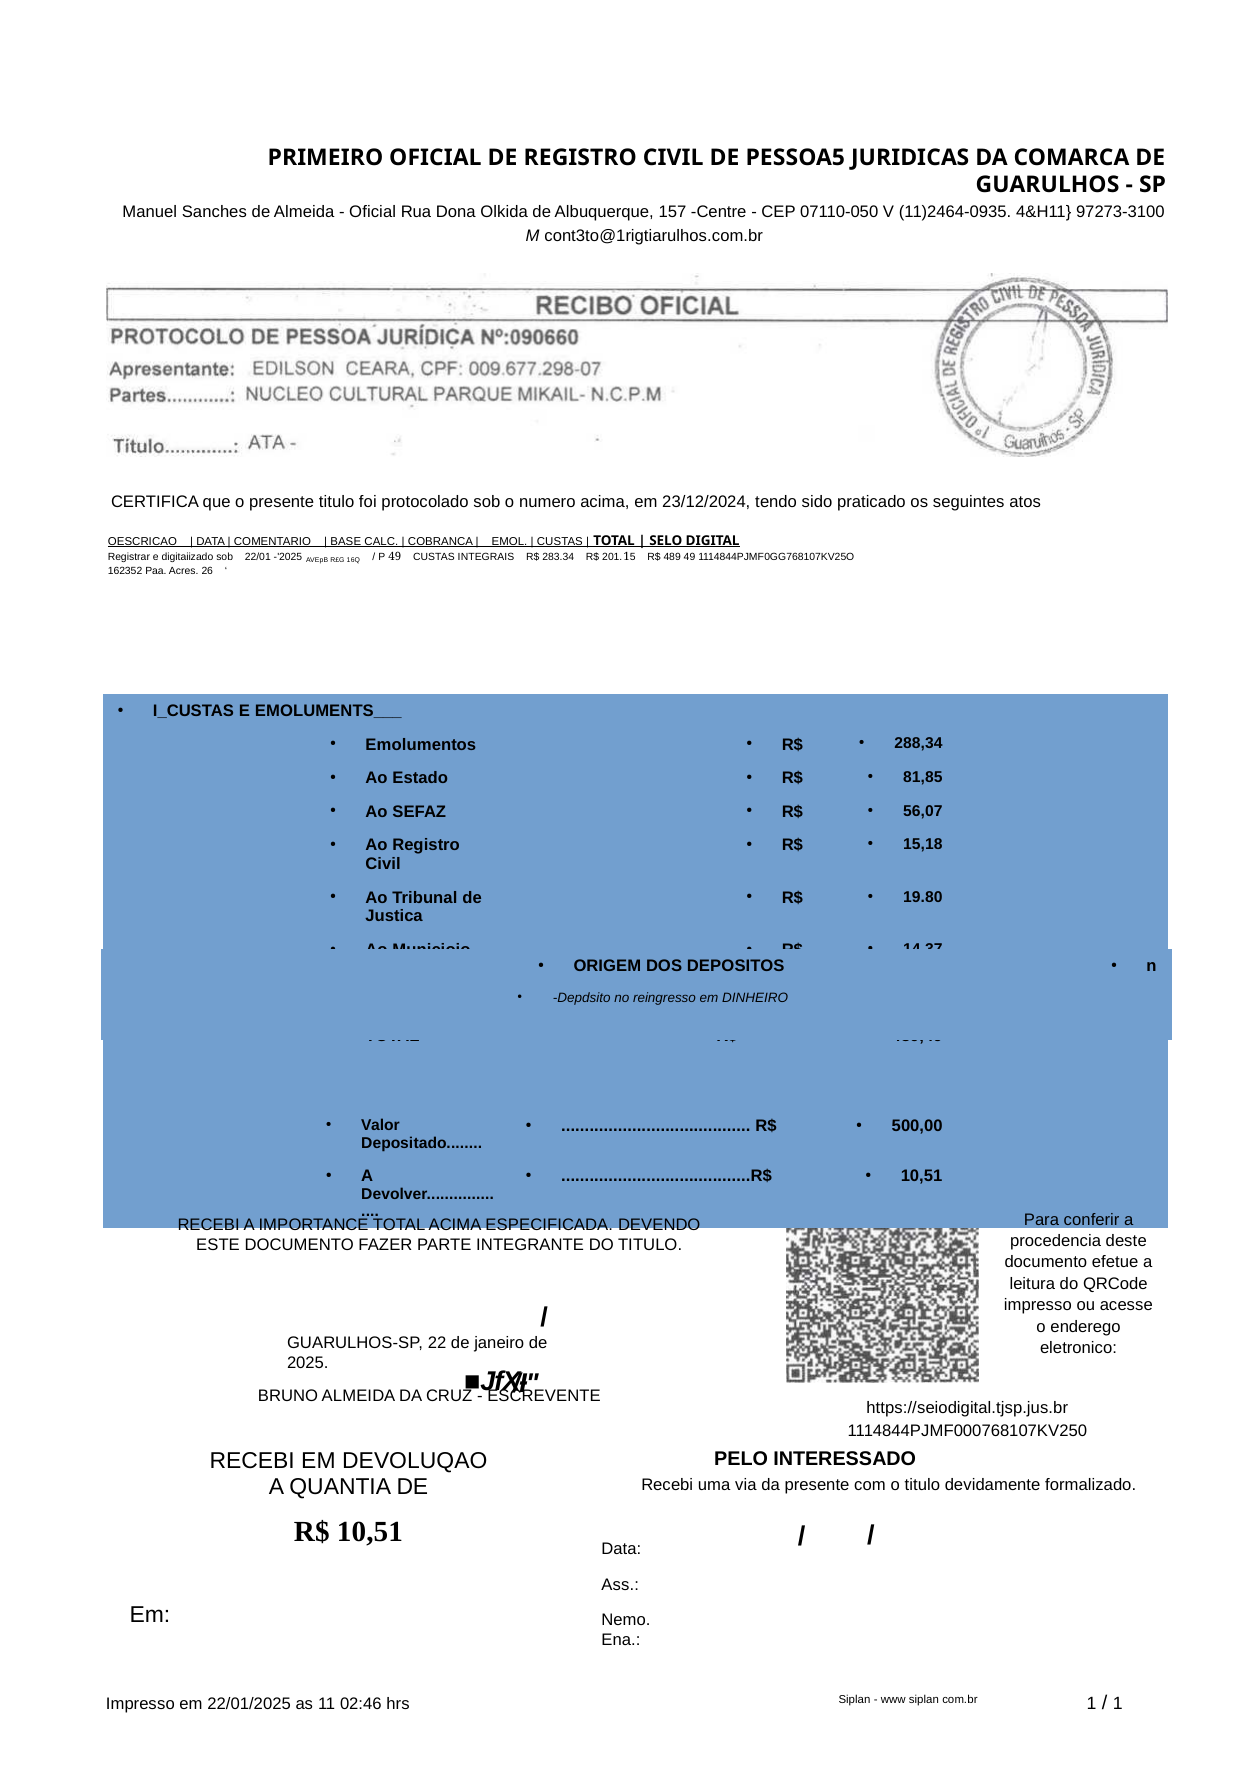

PRIMEIRO OFICIAL DE REGISTRO CIVIL DE PESSOA5 JURIDICAS DA COMARCA DE GUARULHOS - SP
Manuel Sanches de Almeida - Oficial Rua Dona Olkida de Albuquerque, 157 -Centre - CEP 07110-050 V (11)2464-0935. 4&H11} 97273-3100 M cont3to@1rigtiarulhos.com.br
CERTIFICA que o presente titulo foi protocolado sob o numero acima, em 23/12/2024, tendo sido praticado os seguintes atos
OESCRICAO | DATA | COMENTARIO | BASE CALC. | COBRANCA | EMOL. | CUSTAS | TOTAL | SELO DIGITAL
Registrar e digitaiizado sob 22/01 -'2025 AVEpB R£G 16Q / P 49 CUSTAS INTEGRAIS R$ 283.34 R$ 201.15 R$ 489 49 1114844PJMF0GG768107KV25O
162352 Paa. Acres. 26 ‘
| I\_CUSTAS E EMOLUMENTS\_\_\_ | | |
| --- | --- | --- |
| Emolumentos | R$ | 288,34 |
| Ao Estado | R$ | 81,85 |
| Ao SEFAZ | R$ | 56,07 |
| Ao Registro Civil | R$ | 15,18 |
| Ao Tribunal de Justica | R$ | 19.80 |
| Ao Municioio | R$ | 14.37 |
| Ao Ministerio Publico | R$ | 13.88 |
| TOTAL | R$ | 489,49 |
| | | |
| Valor Depositado........ | ........................................ R$ | 500,00 |
| A Devolver................... | ........................................R$ | 10,51 |
| ORIGEM DOS DEPOSITOS | n |
| --- | --- |
| -Depdsito no reingresso em DINHEIRO | |
Para conferir a procedencia deste documento efetue a leitura do QRCode impresso ou acesse o enderego eletronico:
RECEBI A IMPORTANCE TOTAL ACIMA ESPECIFICADA. DEVENDO ESTE DOCUMENTO FAZER PARTE INTEGRANTE DO TITULO.
/
GUARULHOS-SP, 22 de janeiro de 2025.
■JfX-
/I"
BRUNO ALMEIDA DA CRUZ - ESCREVENTE
https://seiodigital.tjsp.jus.br 1114844PJMF000768107KV250
PELO INTERESSADO
Recebi uma via da presente com o titulo devidamente formalizado.
RECEBI EM DEVOLUQAO A QUANTIA DE
R$ 10,51
/
/
Data:
Ass.:
Nemo.
Ena.:
Em:
1 / 1
Siplan - www siplan com.br
Impresso em 22/01/2025 as 11 02:46 hrs